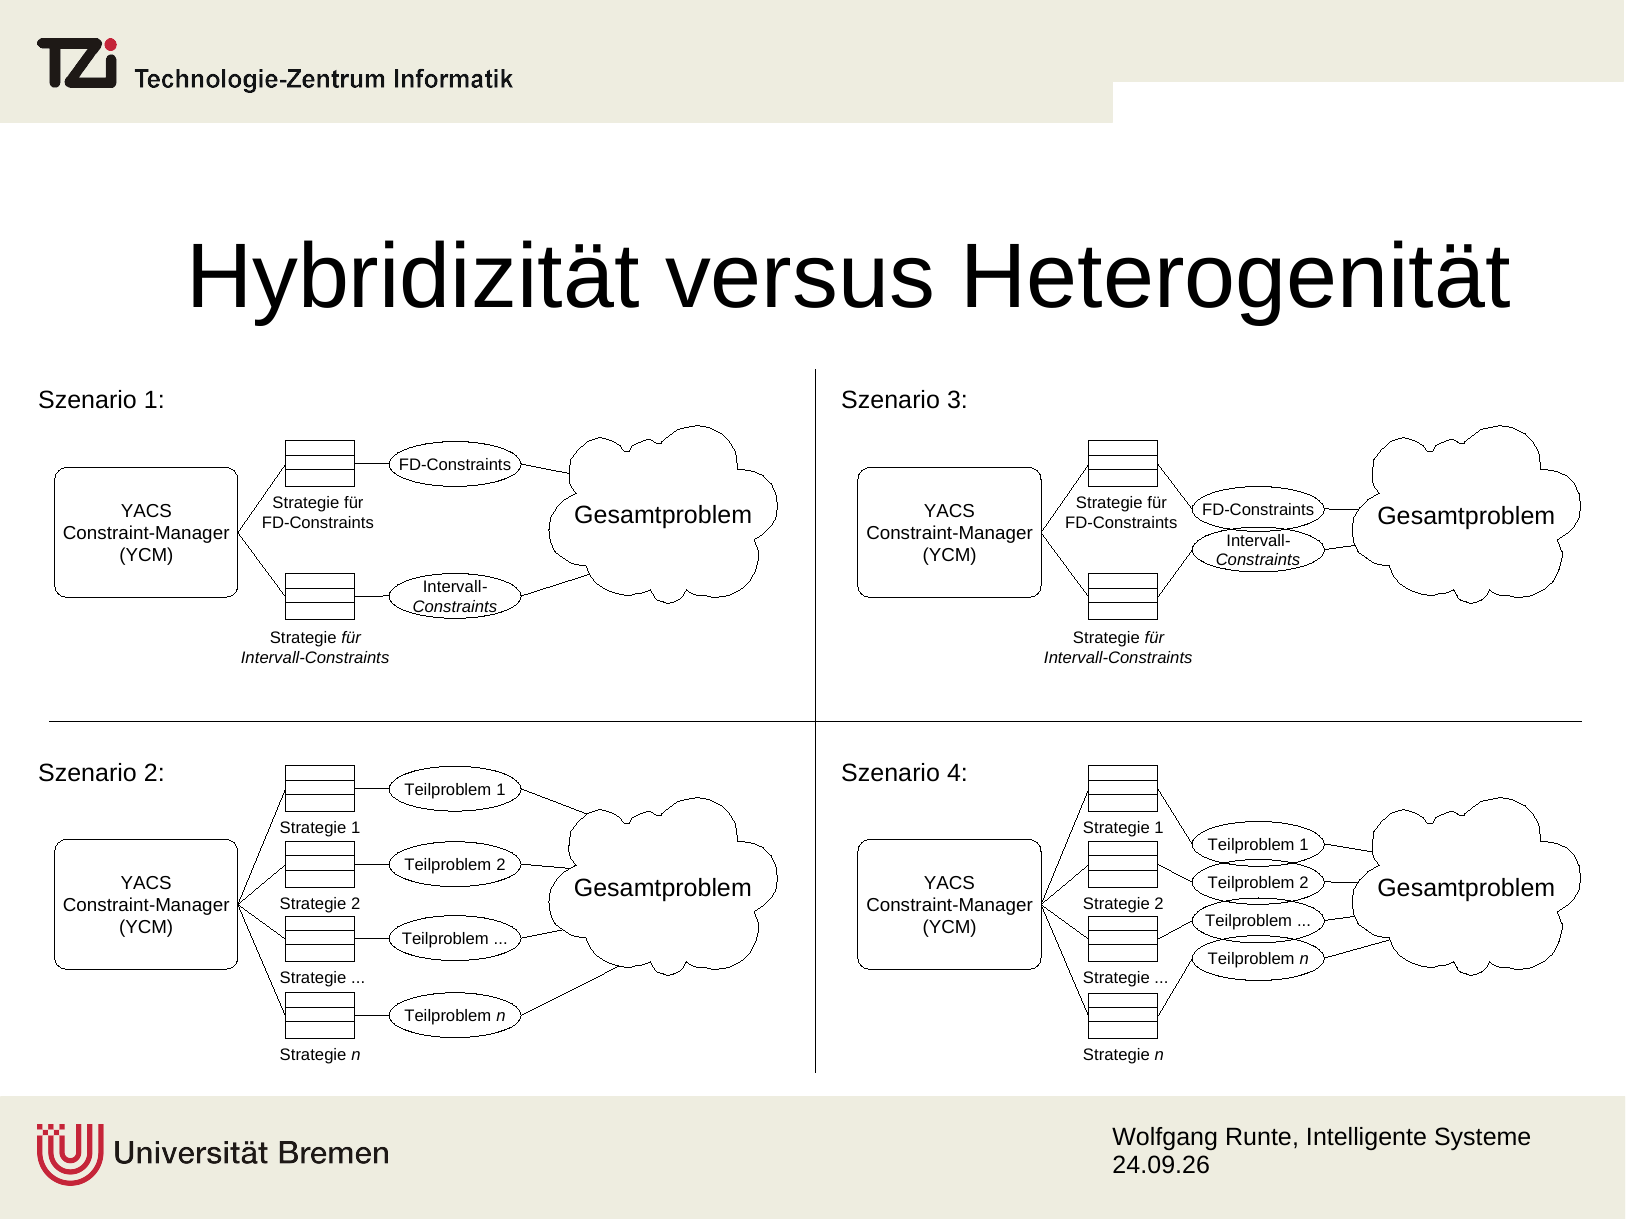

# Hybridizität versus Heterogenität
Szenario 1:
Szenario 3:
Gesamtproblem
Gesamtproblem
FD-Constraints
YACS
Constraint-Manager
(YCM)
YACS
Constraint-Manager
(YCM)
FD-Constraints
Strategie für FD-Constraints
Strategie für FD-Constraints
Intervall-
Constraints
Intervall-
Constraints
Strategie für Intervall-Constraints
Strategie für Intervall-Constraints
Szenario 2:
Szenario 4:
Teilproblem 1
Gesamtproblem
Gesamtproblem
Strategie 1
Strategie 1
Teilproblem 1
YACS
Constraint-Manager
(YCM)
YACS
Constraint-Manager
(YCM)
Teilproblem 2
Teilproblem 2
Strategie 2
Strategie 2
Teilproblem ...
Teilproblem ...
Teilproblem n
Strategie ...
Strategie ...
Teilproblem n
Strategie n
Strategie n